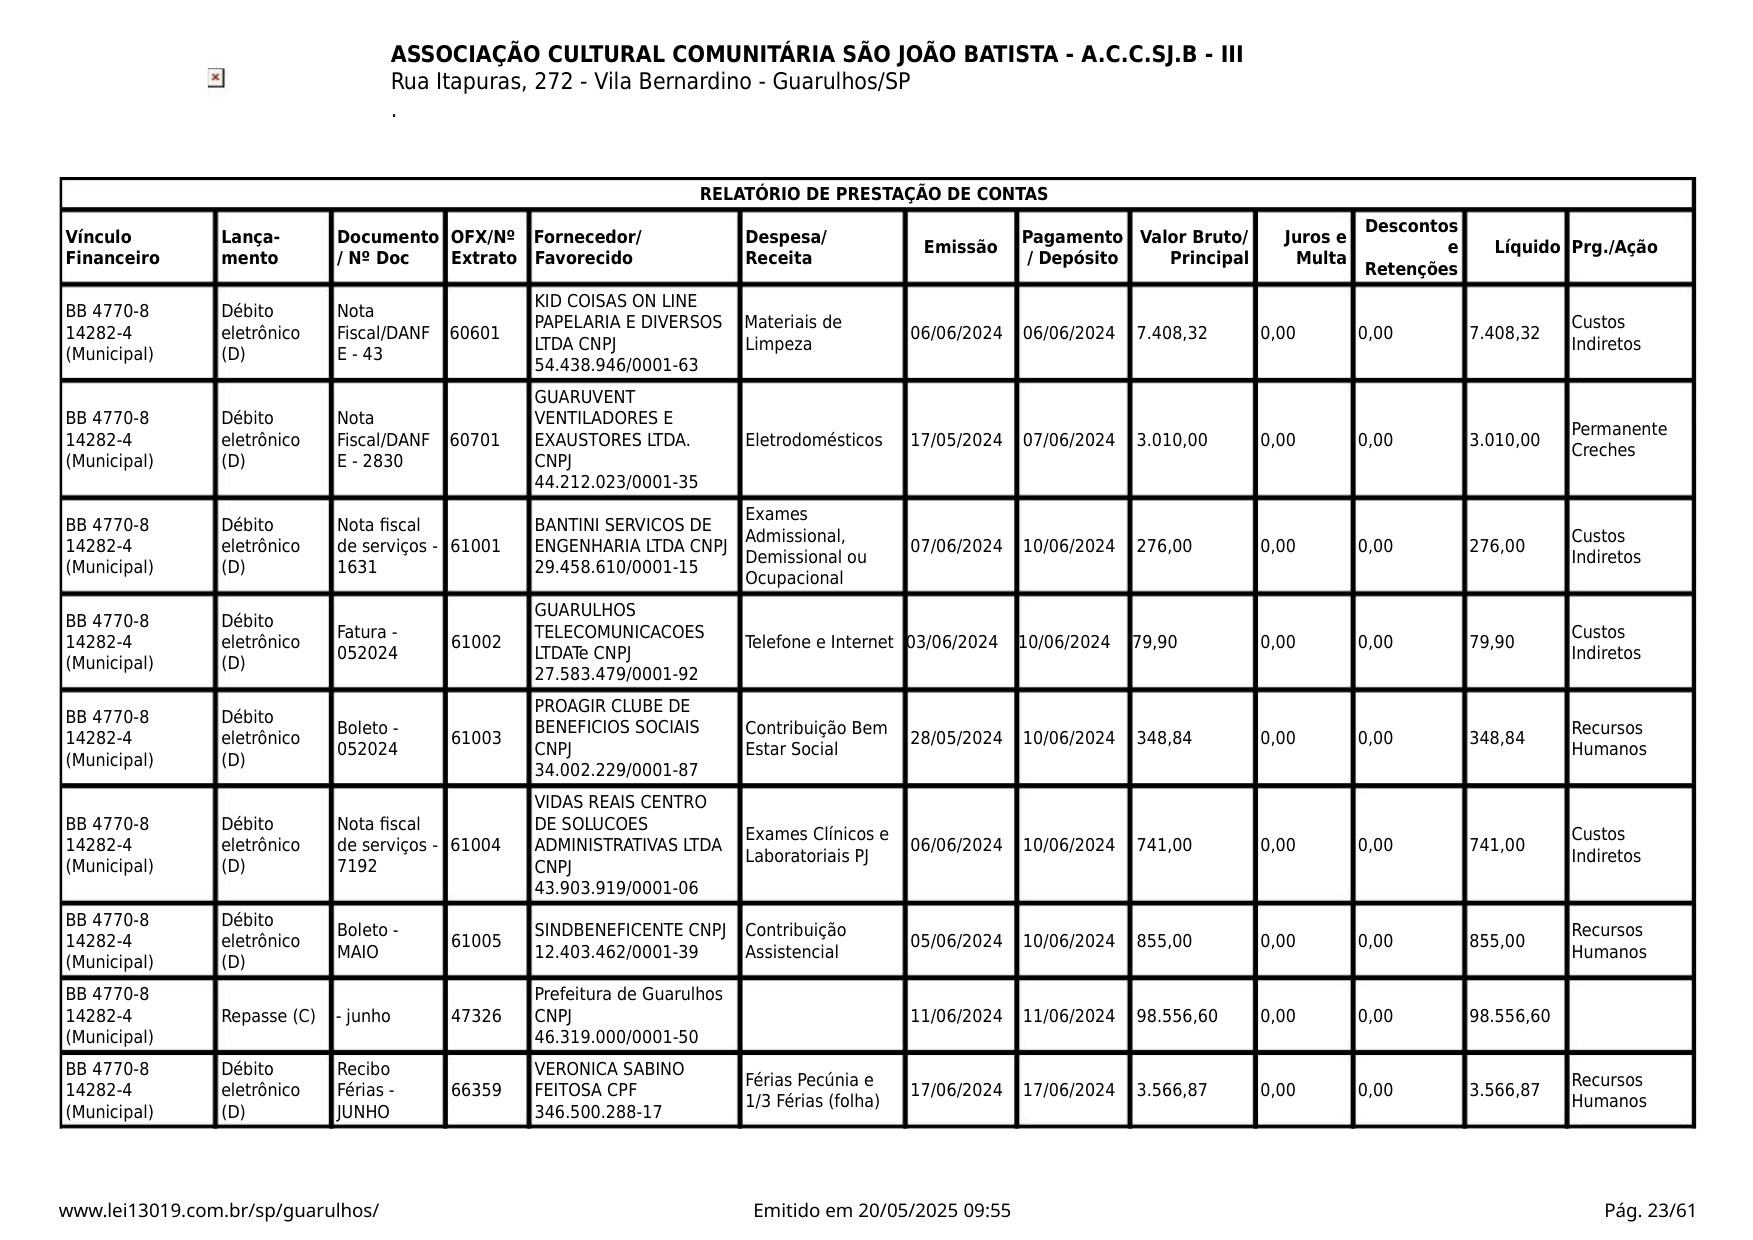

ASSOCIAÇÃO CULTURAL COMUNITÁRIA SÃO JOÃO BATISTA - A.C.C.SJ.B - III
Rua Itapuras, 272 - Vila Bernardino - Guarulhos/SP
.
RELATÓRIO DE PRESTAÇÃO DE CONTAS
Descontos
e
Retenções
Vínculo
Financeiro
Lança-
mento
Documento OFX/Nº Fornecedor/
Despesa/
Receita
Pagamento Valor Bruto/
/ Depósito Principal
Juros e
Multa
Emissão
Líquido Prg./Ação
/ Nº Doc
Extrato Favorecido
KID COISAS ON LINE
PAPELARIA E DIVERSOS Materiais de
BB 4770-8
14282-4
(Municipal)
Débito
eletrônico
(D)
Nota
Custos
Indiretos
Fiscal/DANF 60601
E - 43
06/06/2024 06/06/2024 7.408,32
17/05/2024 07/06/2024 3.010,00
07/06/2024 10/06/2024 276,00
0,00
0,00
0,00
7.408,32
LTDA CNPJ
Limpeza
54.438.946/0001-63
GUARUVENT
BB 4770-8
14282-4
(Municipal)
Débito
eletrônico
(D)
Nota
VENTILADORES E
EXAUSTORES LTDA.
CNPJ
Permanente
Creches
Fiscal/DANF 60701
E - 2830
Eletrodomésticos
0,00
3.010,00
44.212.023/0001-35
Exames
BB 4770-8
14282-4
(Municipal)
Débito
eletrônico
(D)
Nota ﬁscal
de serviços - 61001
1631
BANTINI SERVICOS DE
ENGENHARIA LTDA CNPJ
29.458.610/0001-15
Admissional,
Demissional ou
Ocupacional
Custos
Indiretos
0,00
0,00
0,00
0,00
0,00
0,00
276,00
79,90
GUARULHOS
BB 4770-8
14282-4
(Municipal)
Débito
eletrônico
(D)
Fatura -
052024
TELECOMUNICACOES
LTDATe CNPJ
Custos
Indiretos
61002
61003
Telefone e Internet 03/06/2024 10/06/2024 79,90
27.583.479/0001-92
PROAGIR CLUBE DE
BENEFICIOS SOCIAIS
CNPJ
BB 4770-8
14282-4
(Municipal)
Débito
eletrônico
(D)
Boleto -
052024
Contribuição Bem
Estar Social
Recursos
Humanos
28/05/2024 10/06/2024 348,84
06/06/2024 10/06/2024 741,00
348,84
34.002.229/0001-87
VIDAS REAIS CENTRO
DE SOLUCOES
ADMINISTRATIVAS LTDA
CNPJ
BB 4770-8
14282-4
(Municipal)
Débito
eletrônico
(D)
Nota ﬁscal
de serviços - 61004
7192
Exames Clínicos e
Laboratoriais PJ
Custos
Indiretos
0,00
0,00
741,00
43.903.919/0001-06
BB 4770-8
14282-4
(Municipal)
Débito
eletrônico
(D)
Boleto -
MAIO
SINDBENEFICENTE CNPJ Contribuição
Recursos
Humanos
61005
47326
66359
05/06/2024 10/06/2024 855,00
11/06/2024 11/06/2024 98.556,60
17/06/2024 17/06/2024 3.566,87
0,00
0,00
0,00
0,00
0,00
0,00
855,00
12.403.462/0001-39
Assistencial
BB 4770-8
14282-4
(Municipal)
Prefeitura de Guarulhos
CNPJ
46.319.000/0001-50
Repasse (C) - junho
98.556,60
3.566,87
BB 4770-8
14282-4
(Municipal)
Débito
eletrônico
(D)
Recibo
Férias -
JUNHO
VERONICA SABINO
FEITOSA CPF
346.500.288-17
Férias Pecúnia e
1/3 Férias (folha)
Recursos
Humanos
www.lei13019.com.br/sp/guarulhos/
Emitido em 20/05/2025 09:55
Pág. 23/61